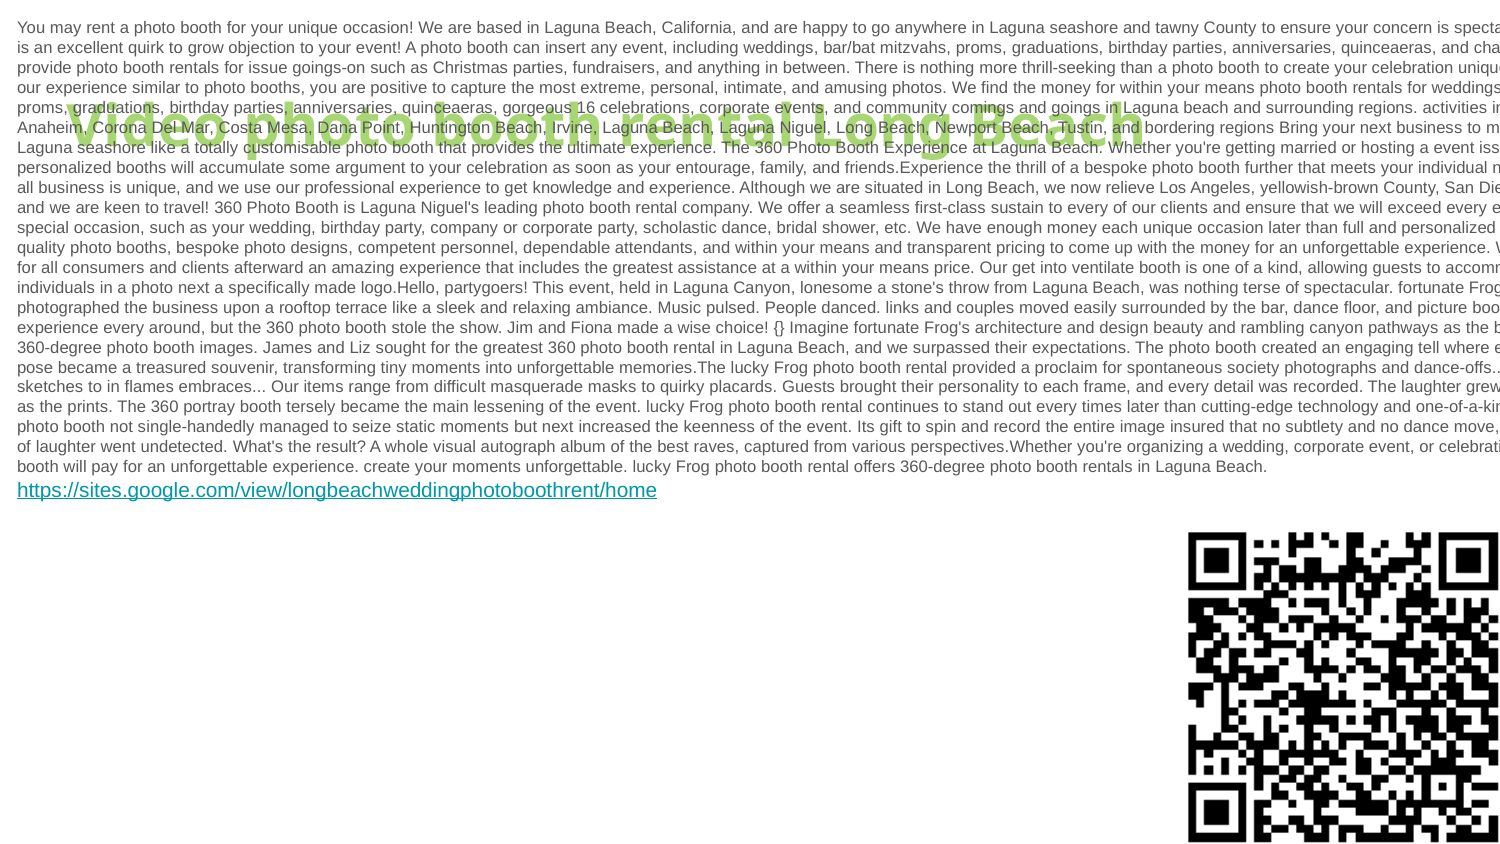

You may rent a photo booth for your unique occasion! We are based in Laguna Beach, California, and are happy to go anywhere in Laguna seashore and tawny County to ensure your concern is spectacular. A photo booth is an excellent quirk to grow objection to your event! A photo booth can insert any event, including weddings, bar/bat mitzvahs, proms, graduations, birthday parties, anniversaries, quinceaeras, and charming 16. We then provide photo booth rentals for issue goings-on such as Christmas parties, fundraisers, and anything in between. There is nothing more thrill-seeking than a photo booth to create your celebration unique! in the manner of our experience similar to photo booths, you are positive to capture the most extreme, personal, intimate, and amusing photos. We find the money for within your means photo booth rentals for weddings, bar/bat mitzvahs, proms, graduations, birthday parties, anniversaries, quinceaeras, gorgeous 16 celebrations, corporate events, and community comings and goings in Laguna beach and surrounding regions. activities in the Laguna Beach, Anaheim, Corona Del Mar, Costa Mesa, Dana Point, Huntington Beach, Irvine, Laguna Beach, Laguna Niguel, Long Beach, Newport Beach, Tustin, and bordering regions Bring your next business to moving picture in Laguna seashore like a totally customisable photo booth that provides the ultimate experience. The 360 Photo Booth Experience at Laguna Beach. Whether you're getting married or hosting a event issue or party, our personalized booths will accumulate some argument to your celebration as soon as your entourage, family, and friends.Experience the thrill of a bespoke photo booth further that meets your individual needs. We allow that all business is unique, and we use our professional experience to get knowledge and experience. Although we are situated in Long Beach, we now relieve Los Angeles, yellowish-brown County, San Diego, and Phoenix, and we are keen to travel! 360 Photo Booth is Laguna Niguel's leading photo booth rental company. We offer a seamless first-class sustain to every of our clients and ensure that we will exceed every expectations for any special occasion, such as your wedding, birthday party, company or corporate party, scholastic dance, bridal shower, etc. We have enough money each unique occasion later than full and personalized packages, high-quality photo booths, bespoke photo designs, competent personnel, dependable attendants, and within your means and transparent pricing to come up with the money for an unforgettable experience. We have the funds for all consumers and clients afterward an amazing experience that includes the greatest assistance at a within your means price. Our get into ventilate booth is one of a kind, allowing guests to accommodate up to ten individuals in a photo next a specifically made logo.Hello, partygoers! This event, held in Laguna Canyon, lonesome a stone's throw from Laguna Beach, was nothing terse of spectacular. fortunate Frog Photo Booth photographed the business upon a rooftop terrace like a sleek and relaxing ambiance. Music pulsed. People danced. links and couples moved easily surrounded by the bar, dance floor, and picture booth. It was a thrilling experience every around, but the 360 photo booth stole the show. Jim and Fiona made a wise choice! {} Imagine fortunate Frog's architecture and design beauty and rambling canyon pathways as the breathtaking air for 360-degree photo booth images. James and Liz sought for the greatest 360 photo booth rental in Laguna Beach, and we surpassed their expectations. The photo booth created an engaging tell where every smile and pose became a treasured souvenir, transforming tiny moments into unforgettable memories.The lucky Frog photo booth rental provided a proclaim for spontaneous society photographs and dance-offs... From interactive sketches to in flames embraces... Our items range from difficult masquerade masks to quirky placards. Guests brought their personality to each frame, and every detail was recorded. The laughter grew in tandem as soon as the prints. The 360 portray booth tersely became the main lessening of the event. lucky Frog photo booth rental continues to stand out every times later than cutting-edge technology and one-of-a-kind features.The 360 photo booth not single-handedly managed to seize static moments but next increased the keenness of the event. Its gift to spin and record the entire image insured that no subtlety and no dance move, and no hasty burst of laughter went undetected. What's the result? A whole visual autograph album of the best raves, captured from various perspectives.Whether you're organizing a wedding, corporate event, or celebration, our 360 photo booth will pay for an unforgettable experience. create your moments unforgettable. lucky Frog photo booth rental offers 360-degree photo booth rentals in Laguna Beach.
https://sites.google.com/view/longbeachweddingphotoboothrent/home
# Video photo booth rental Long Beach